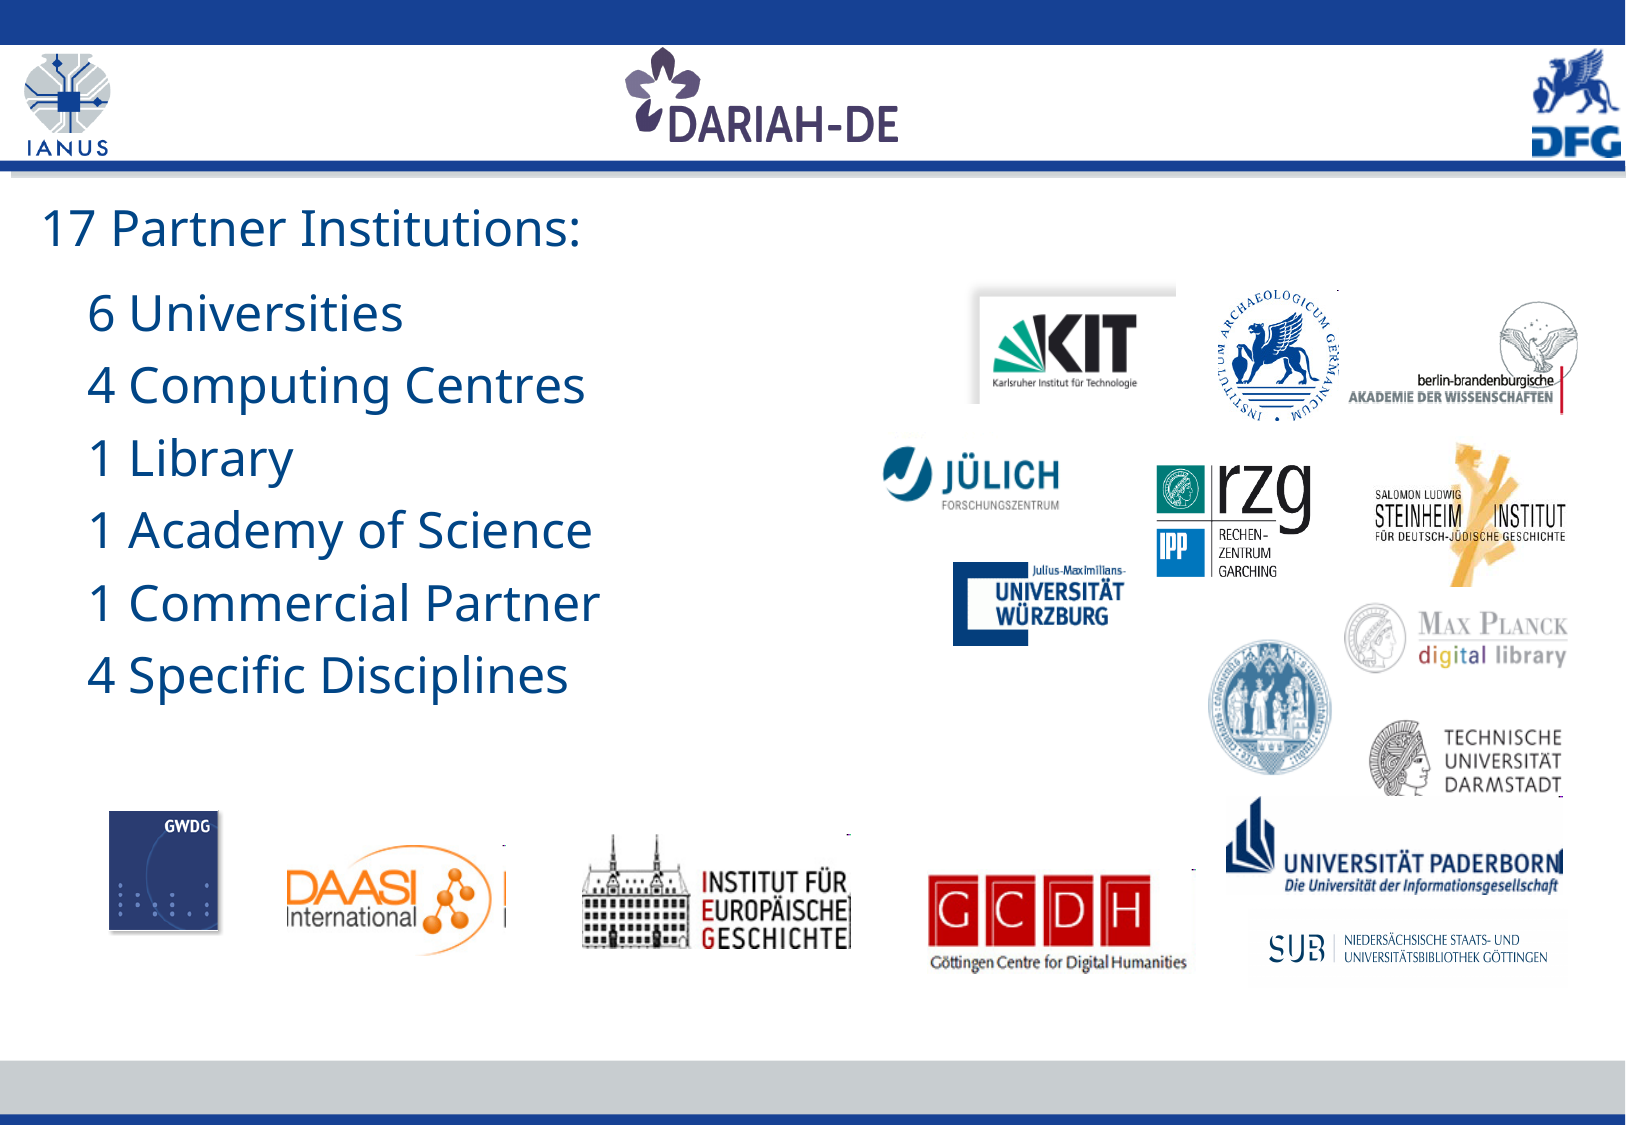

17 Partner Institutions:
6 Universities
4 Computing Centres
1 Library
1 Academy of Science
1 Commercial Partner
4 Specific Disciplines Institutes